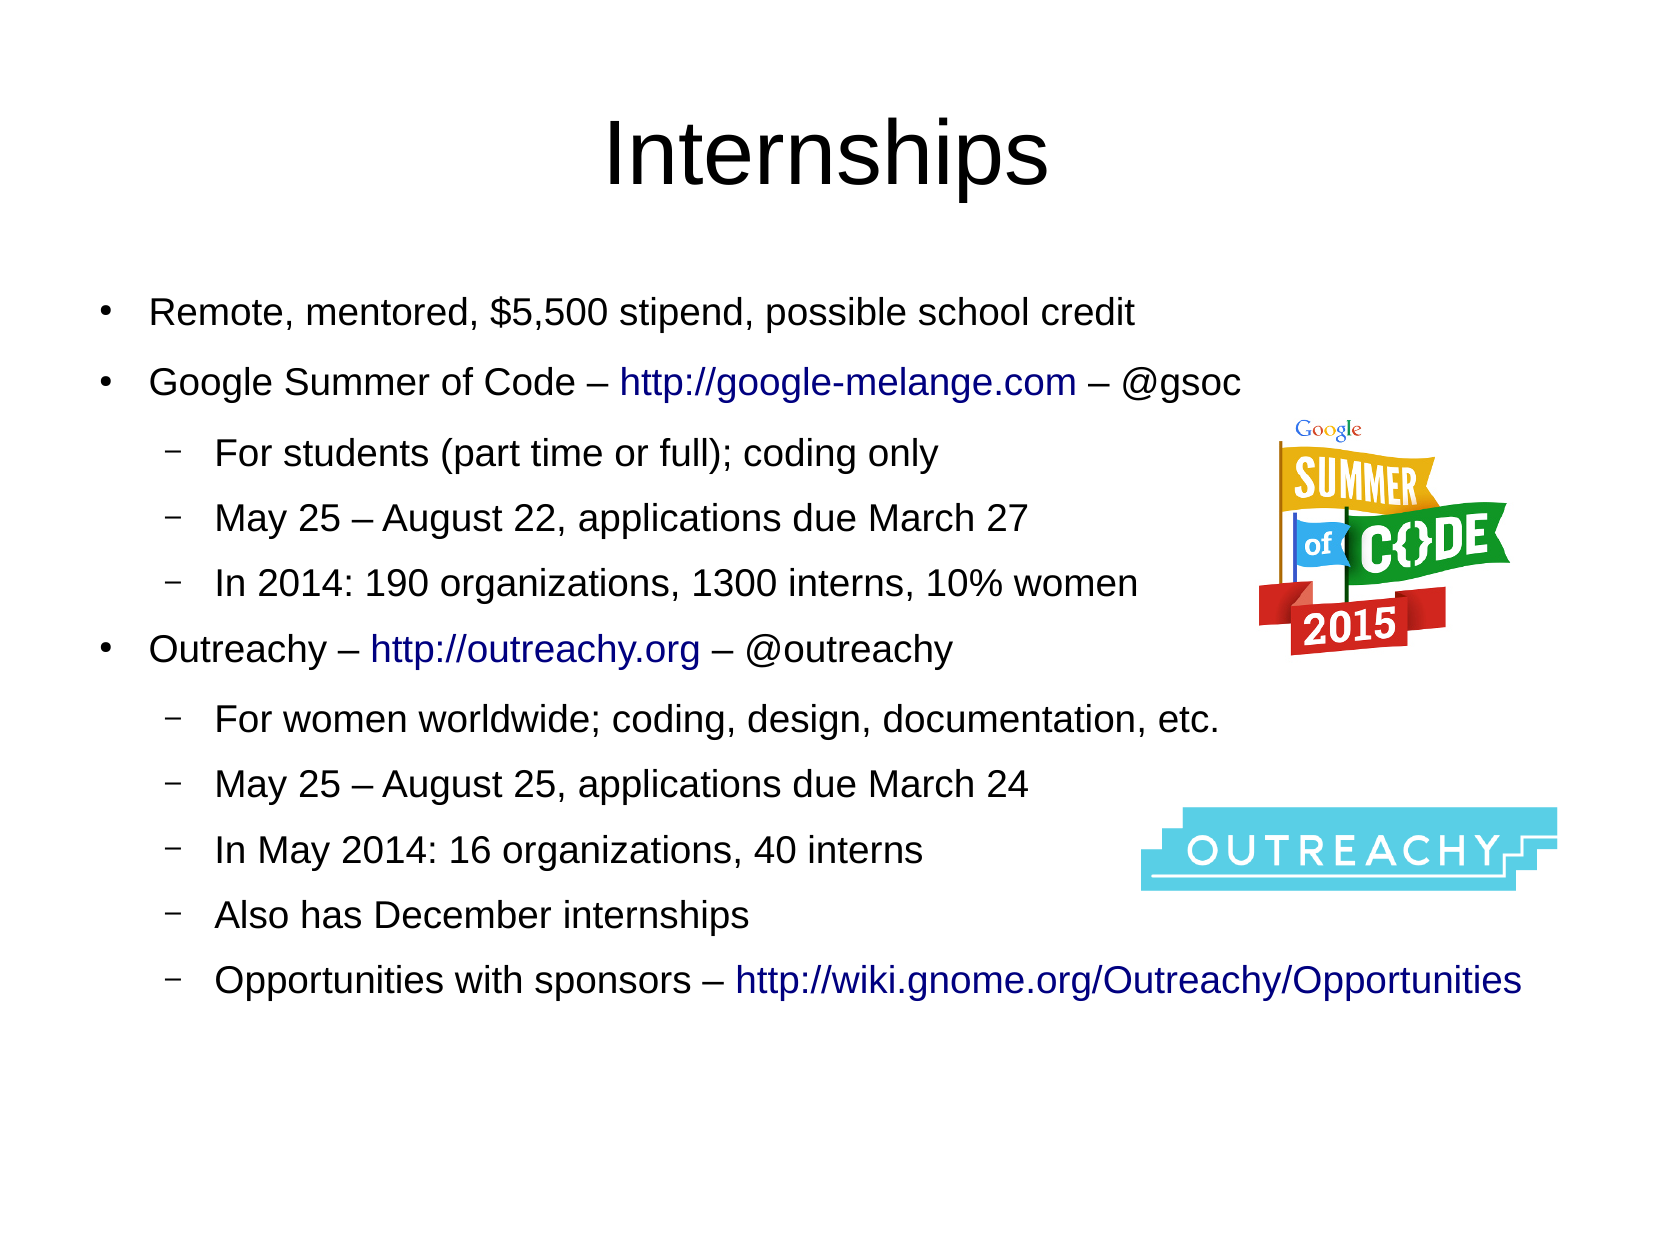

# Internships
Remote, mentored, $5,500 stipend, possible school credit
Google Summer of Code – http://google-melange.com – @gsoc
For students (part time or full); coding only
May 25 – August 22, applications due March 27
In 2014: 190 organizations, 1300 interns, 10% women
Outreachy – http://outreachy.org – @outreachy
For women worldwide; coding, design, documentation, etc.
May 25 – August 25, applications due March 24
In May 2014: 16 organizations, 40 interns
Also has December internships
Opportunities with sponsors – http://wiki.gnome.org/Outreachy/Opportunities